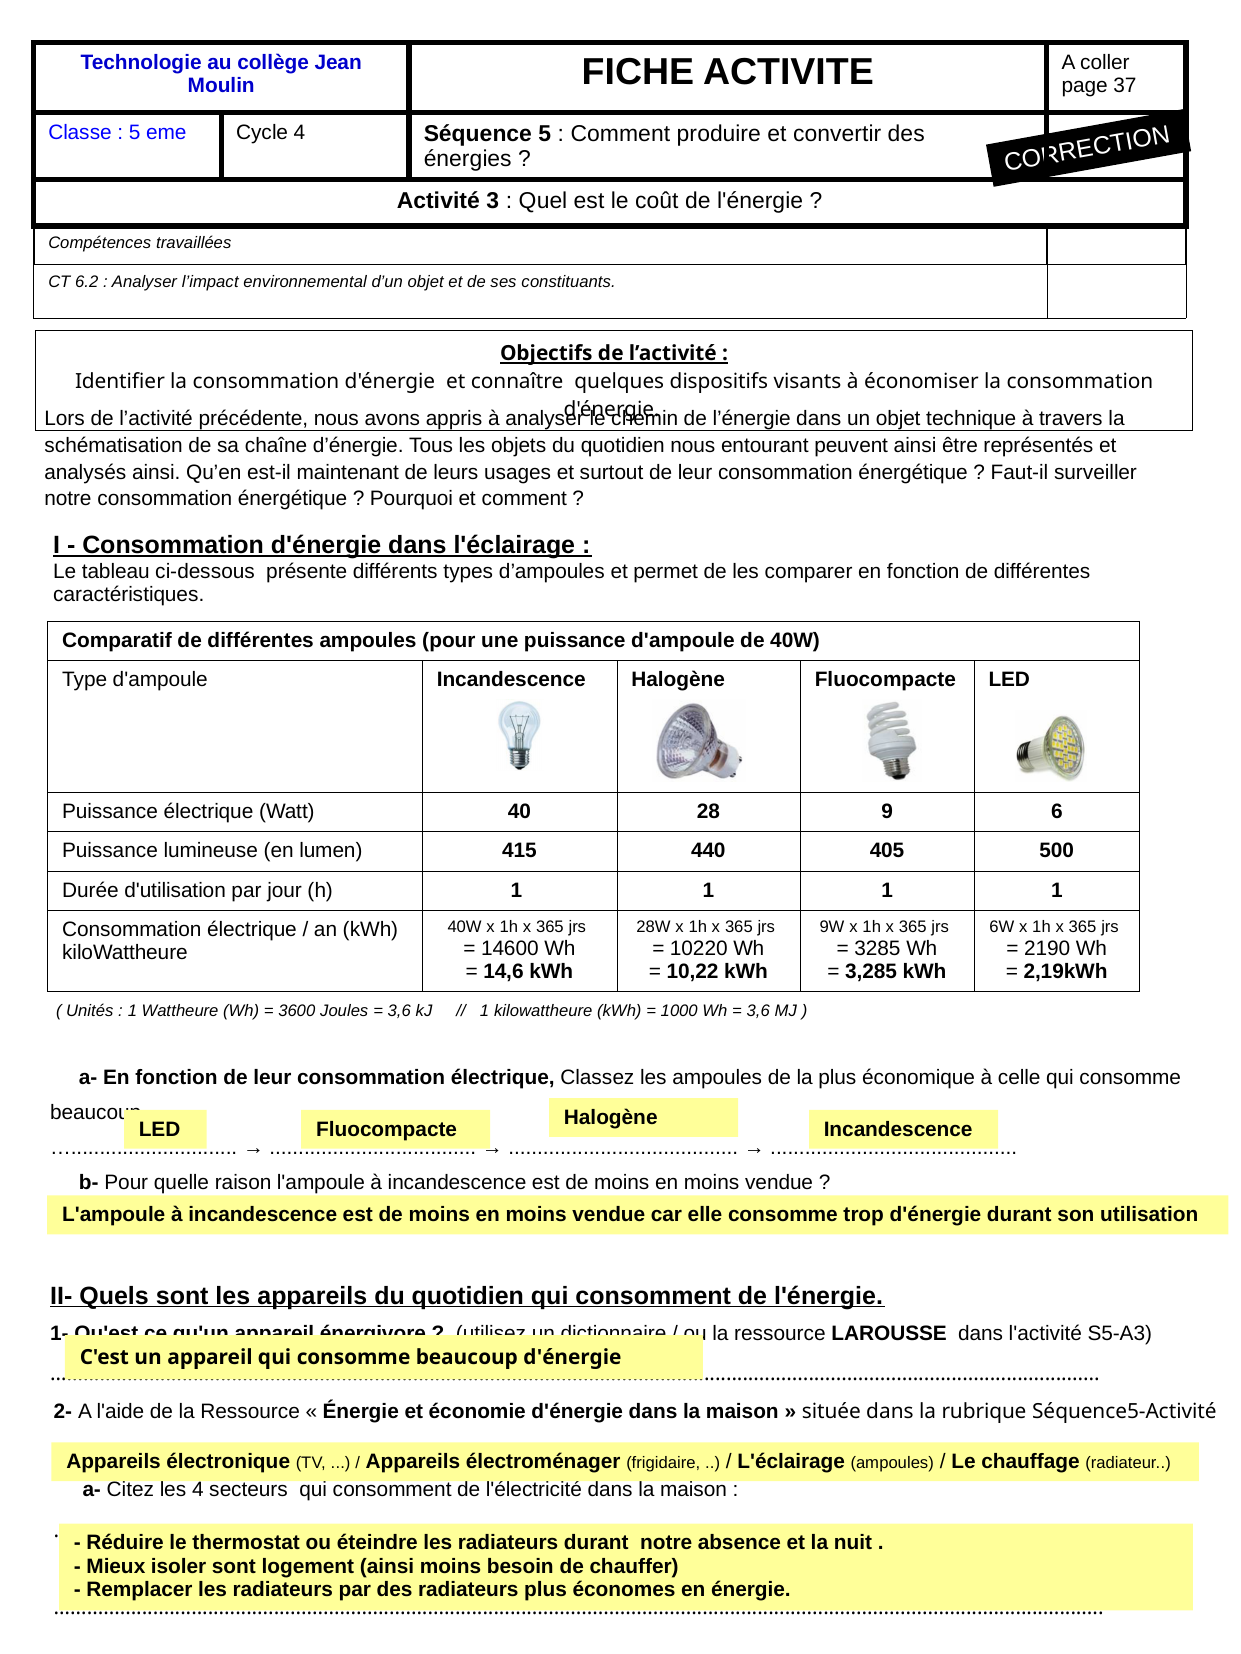

| Technologie au collège Jean Moulin | | FICHE ACTIVITE | A coller page 37 |
| --- | --- | --- | --- |
| Classe : 5 eme | Cycle 4 | Séquence 5 : Comment produire et convertir des énergies ? | |
| Activité 3 : Quel est le coût de l'énergie ? | | | |
| Compétences travaillées | | | |
| CT 6.2 : Analyser l’impact environnemental d’un objet et de ses constituants. | | | |
CORRECTION
Objectifs de l’activité :
Identifier la consommation d'énergie et connaître quelques dispositifs visants à économiser la consommation d'énergie.
Lors de l’activité précédente, nous avons appris à analyser le chemin de l’énergie dans un objet technique à travers la schématisation de sa chaîne d’énergie. Tous les objets du quotidien nous entourant peuvent ainsi être représentés et analysés ainsi. Qu’en est-il maintenant de leurs usages et surtout de leur consommation énergétique ? Faut-il surveiller notre consommation énergétique ? Pourquoi et comment ?
I - Consommation d'énergie dans l'éclairage :
Le tableau ci-dessous présente différents types d’ampoules et permet de les comparer en fonction de différentes caractéristiques.
| Comparatif de différentes ampoules (pour une puissance d'ampoule de 40W) | | | | |
| --- | --- | --- | --- | --- |
| Type d'ampoule | Incandescence | Halogène | Fluocompacte | LED |
| Puissance électrique (Watt) | 40 | 28 | 9 | 6 |
| Puissance lumineuse (en lumen) | 415 | 440 | 405 | 500 |
| Durée d'utilisation par jour (h) | 1 | 1 | 1 | 1 |
| Consommation électrique / an (kWh) kiloWattheure | 40W x 1h x 365 jrs = 14600 Wh = 14,6 kWh | 28W x 1h x 365 jrs = 10220 Wh = 10,22 kWh | 9W x 1h x 365 jrs = 3285 Wh = 3,285 kWh | 6W x 1h x 365 jrs = 2190 Wh = 2,19kWh |
( Unités : 1 Wattheure (Wh) = 3600 Joules = 3,6 kJ // 1 kilowattheure (kWh) = 1000 Wh = 3,6 MJ )
 a- En fonction de leur consommation électrique, Classez les ampoules de la plus économique à celle qui consomme beaucoup.
…............................. → .................................... → ........................................ → ...........................................
 b- Pour quelle raison l'ampoule à incandescence est de moins en moins vendue ?
….............................................................................................................................................................................................
Halogène
LED
Fluocompacte
Incandescence
L'ampoule à incandescence est de moins en moins vendue car elle consomme trop d'énergie durant son utilisation
II- Quels sont les appareils du quotidien qui consomment de l'énergie.
1- Qu'est ce qu'un appareil énergivore ? (utilisez un dictionnaire / ou la ressource LAROUSSE dans l'activité S5-A3)
…….........................................................................................................................................................................................
C'est un appareil qui consomme beaucoup d'énergie
2- A l'aide de la Ressource « Énergie et économie d'énergie dans la maison » située dans la rubrique Séquence5-Activité 3.
 a- Citez les 4 secteurs qui consomment de l'électricité dans la maison :
…….........................................................................................................................................................................................
 b- Comment pouvons nous réduire la consommation d'énergie pour chauffer notre logement ?
…….........................................................................................................................................................................................
…….........................................................................................................................................................................................
Appareils électronique (TV, ...) / Appareils électroménager (frigidaire, ..) / L'éclairage (ampoules) / Le chauffage (radiateur..)
- Réduire le thermostat ou éteindre les radiateurs durant notre absence et la nuit .
- Mieux isoler sont logement (ainsi moins besoin de chauffer)
- Remplacer les radiateurs par des radiateurs plus économes en énergie.
Le prix du kWh (kilowattheure) d'électricité en France étant de 0,1536 €
Calculer pour chaque ampoule le coût de fonctionnement si j'allume mon ampoule durant 3h.